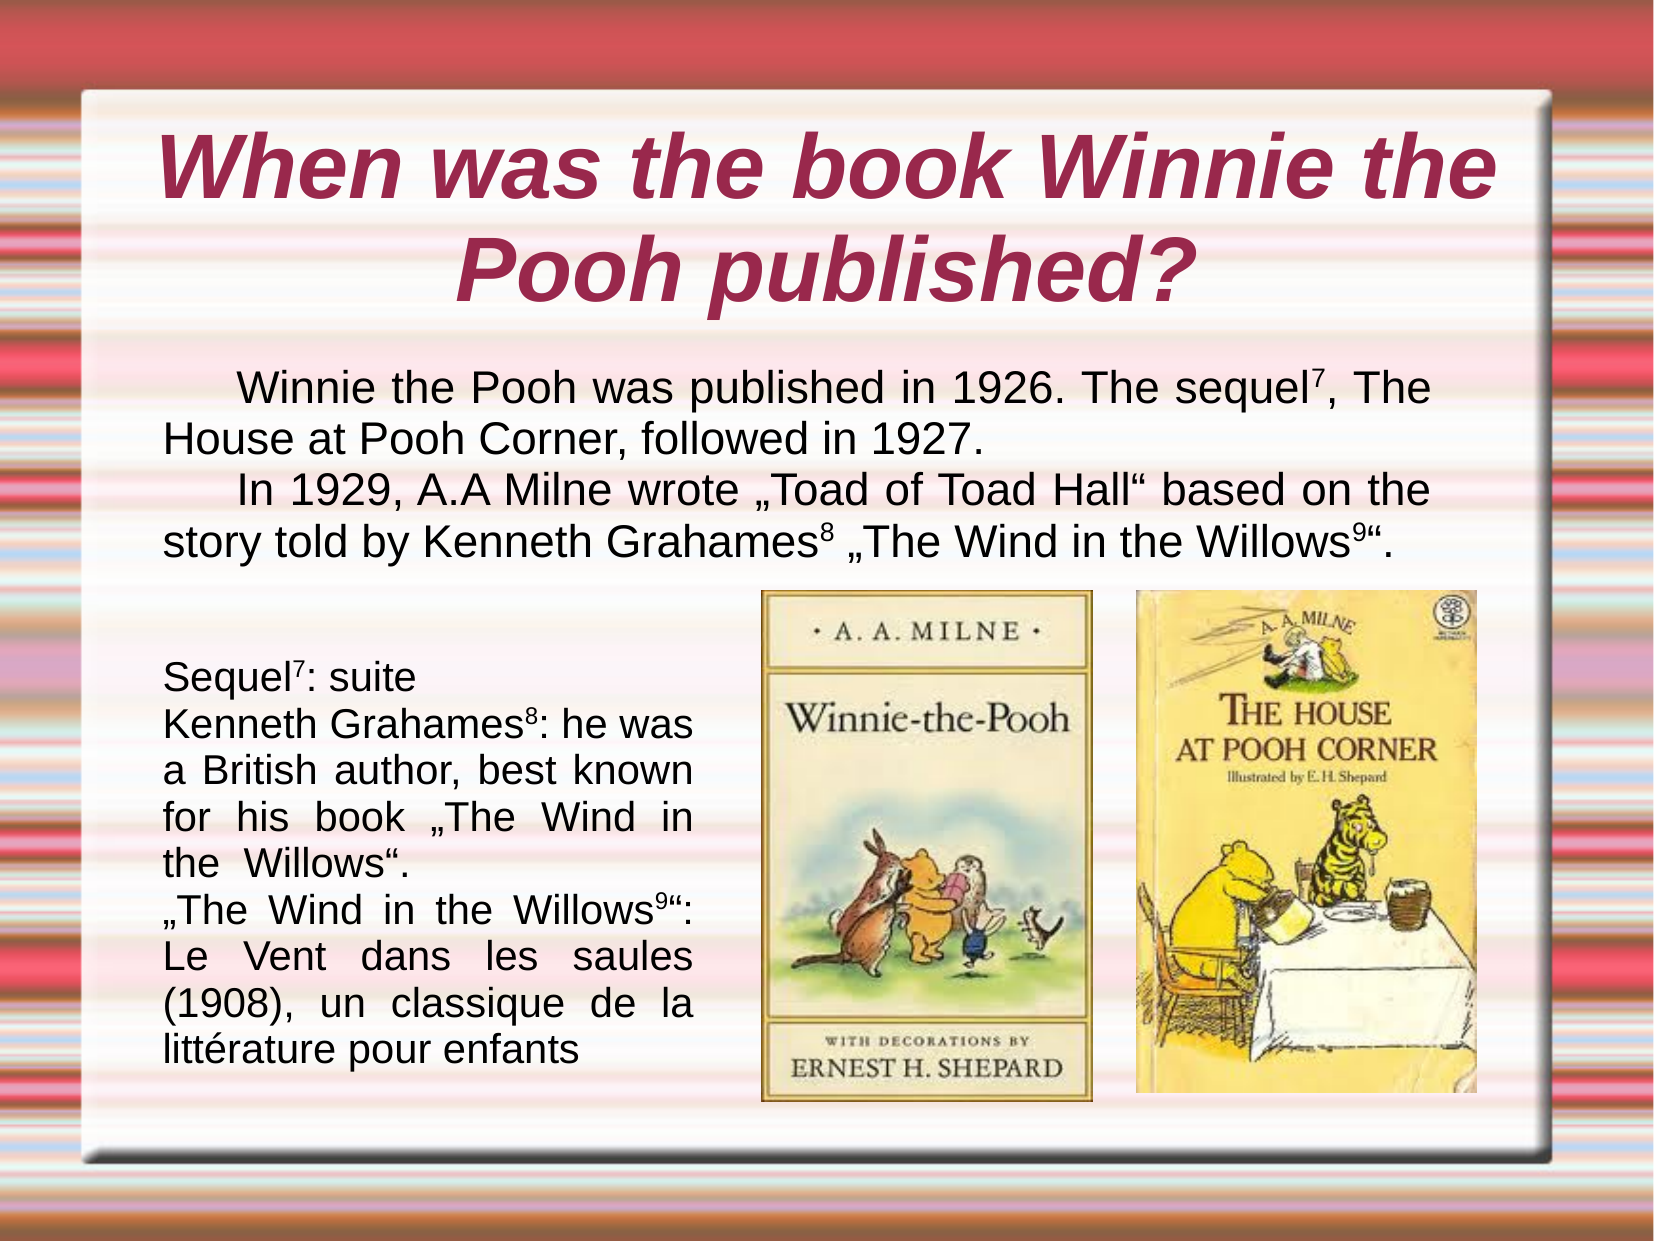

# When was the book Winnie the Pooh published?
	Winnie the Pooh was published in 1926. The sequel7, The House at Pooh Corner, followed in 1927.
	In 1929, A.A Milne wrote „Toad of Toad Hall“ based on the story told by Kenneth Grahames8 „The Wind in the Willows9“.
Sequel7: suite
Kenneth Grahames8: he was a British author, best known for his book „The Wind in the Willows“.
„The Wind in the Willows9“: Le Vent dans les saules (1908), un classique de la littérature pour enfants